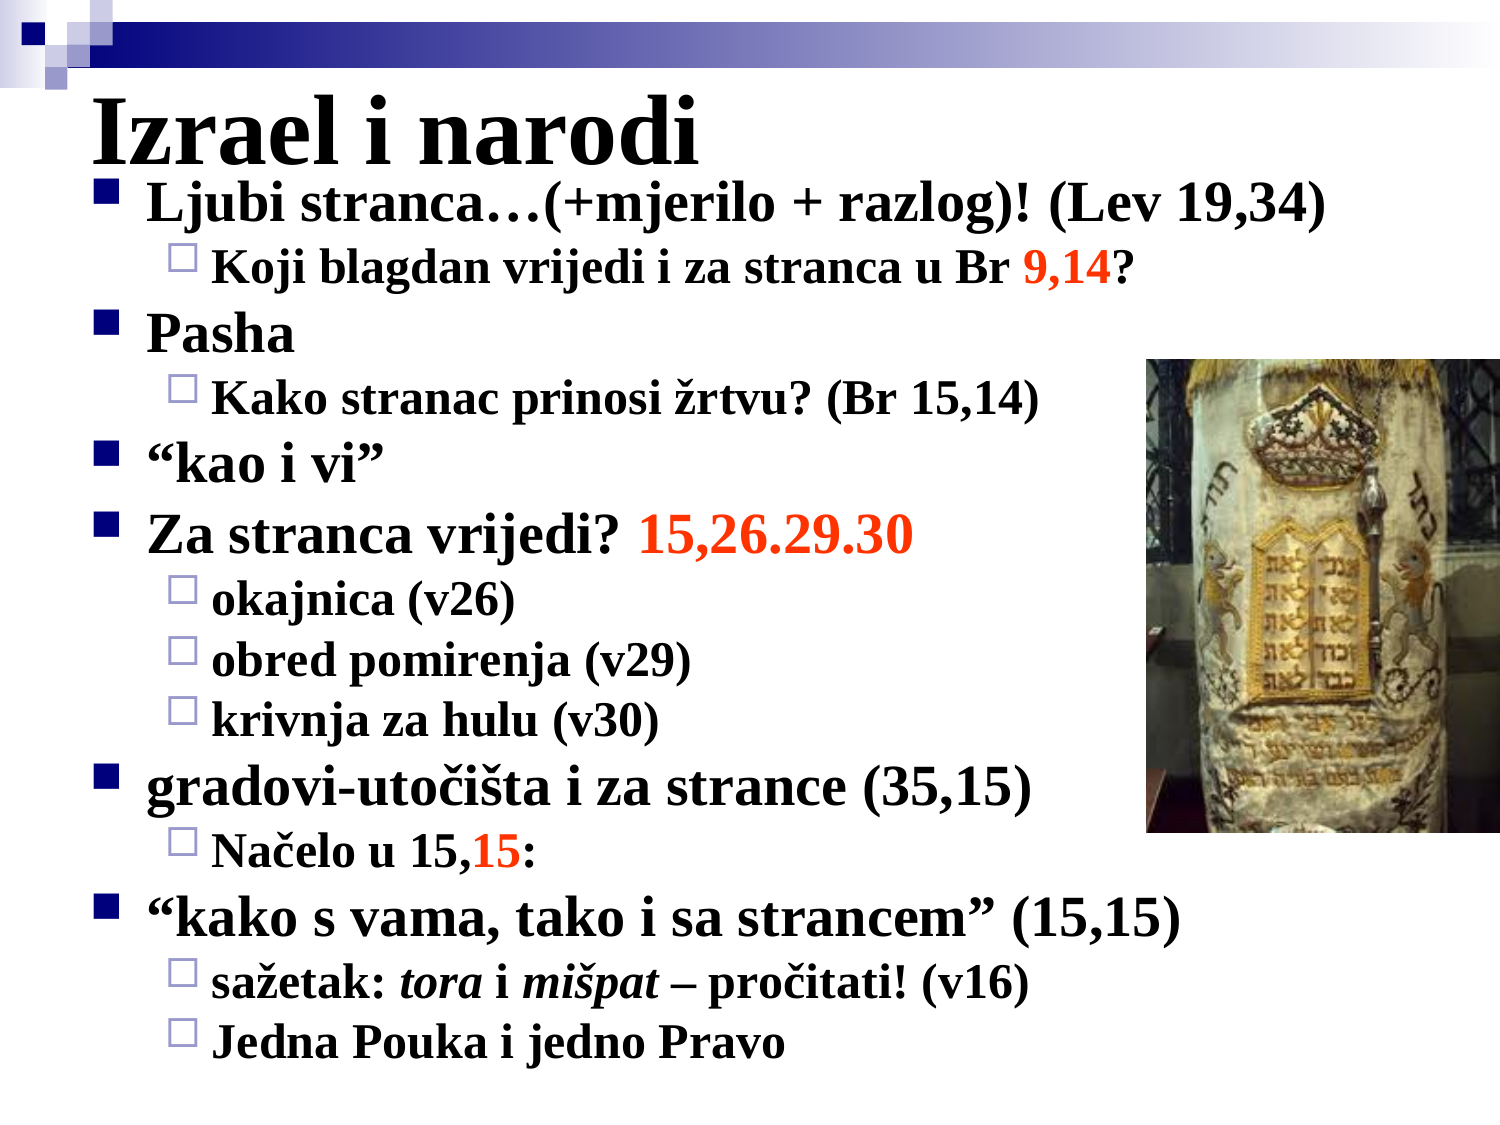

# Izrael i narodi
Ljubi stranca…(+mjerilo + razlog)! (Lev 19,34)
Koji blagdan vrijedi i za stranca u Br 9,14?
Pasha
Kako stranac prinosi žrtvu? (Br 15,14)
“kao i vi”
Za stranca vrijedi? 15,26.29.30
okajnica (v26)
obred pomirenja (v29)
krivnja za hulu (v30)
gradovi-utočišta i za strance (35,15)
Načelo u 15,15:
“kako s vama, tako i sa strancem” (15,15)
sažetak: tora i mišpat – pročitati! (v16)
Jedna Pouka i jedno Pravo